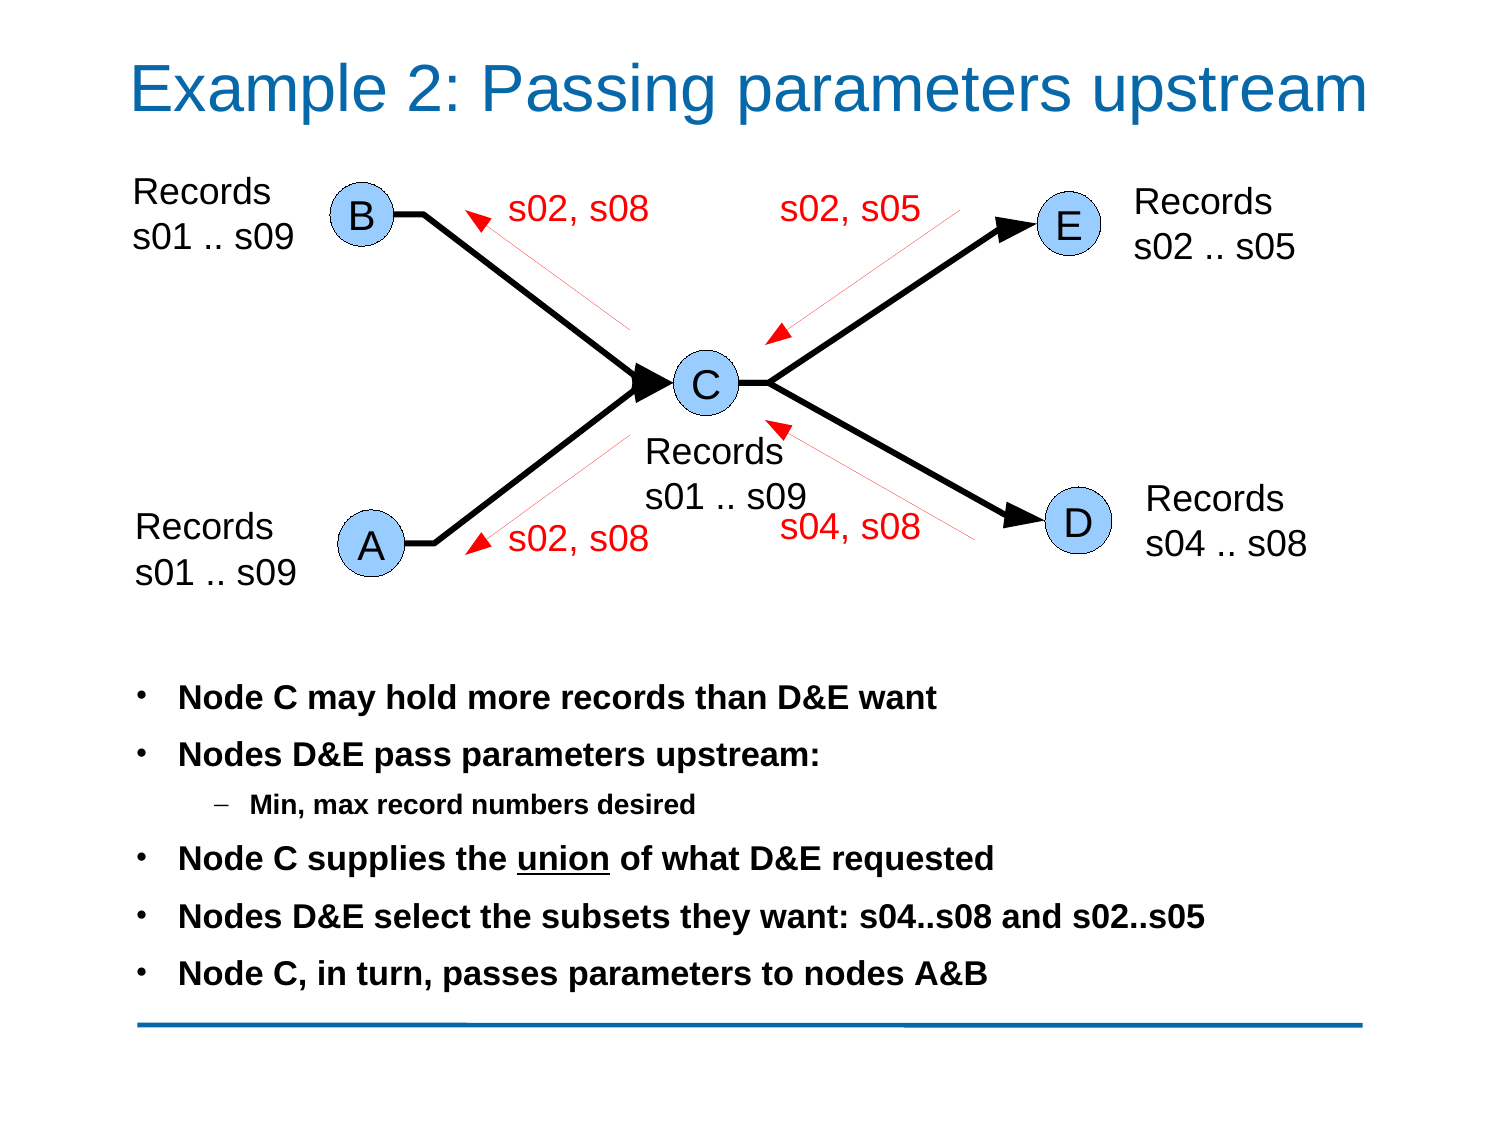

# Example 2: Passing parameters upstream
Records
s01 .. s09
Records
s02 .. s05
s02, s05
s02, s08
B
E
C
Records
s01 .. s09
Records
s04 .. s08
D
s04, s08
Records
s01 .. s09
s02, s08
A
Node C may hold more records than D&E want
Nodes D&E pass parameters upstream:
Min, max record numbers desired
Node C supplies the union of what D&E requested
Nodes D&E select the subsets they want: s04..s08 and s02..s05
Node C, in turn, passes parameters to nodes A&B